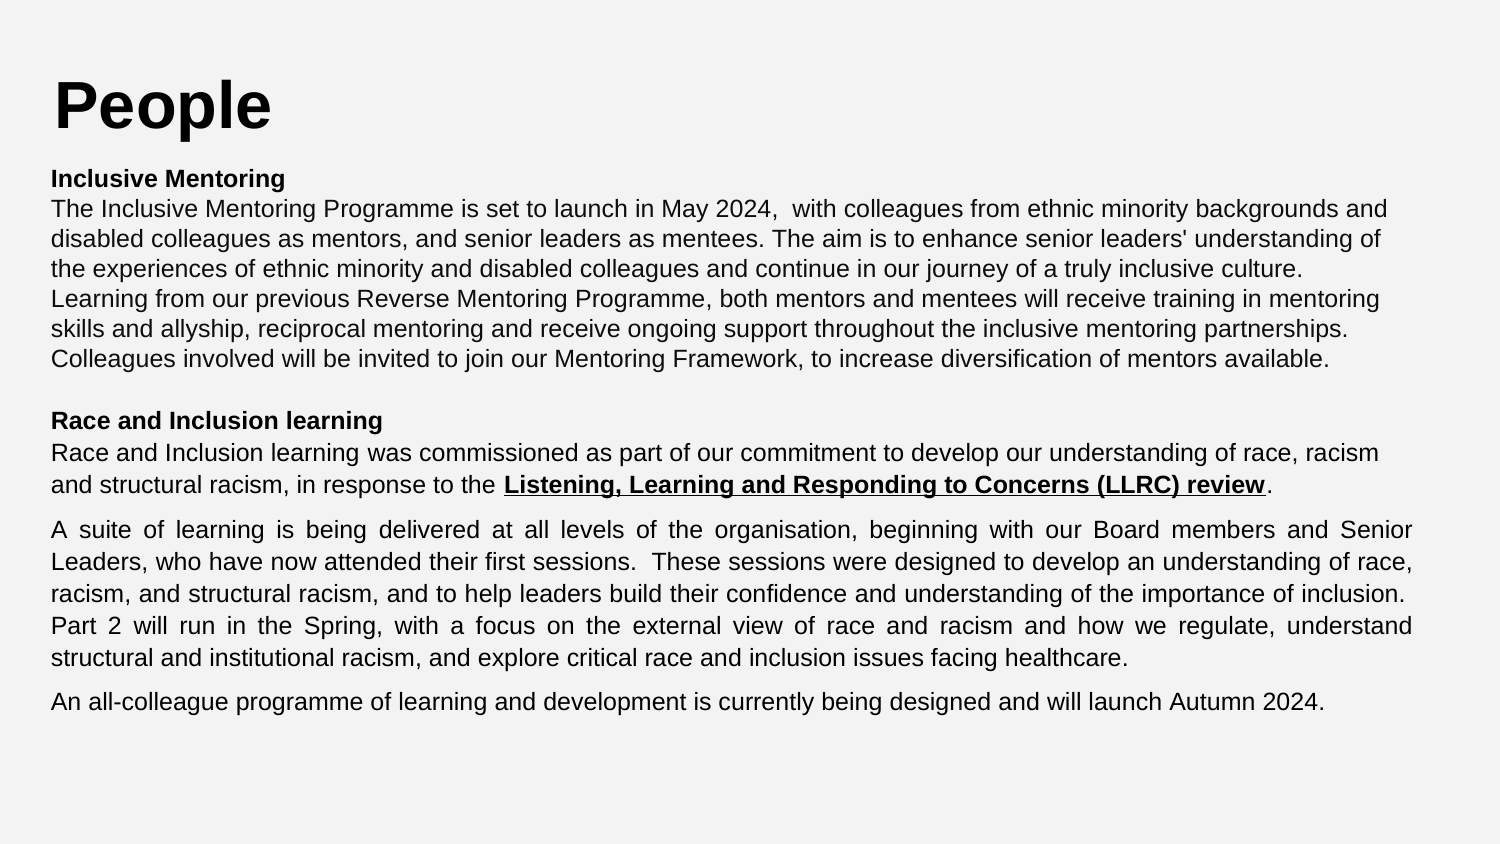

People
Inclusive Mentoring
The Inclusive Mentoring Programme is set to launch in May 2024,  with colleagues from ethnic minority backgrounds and disabled colleagues as mentors, and senior leaders as mentees. The aim is to enhance senior leaders' understanding of the experiences of ethnic minority and disabled colleagues and continue in our journey of a truly inclusive culture.   Learning from our previous Reverse Mentoring Programme, both mentors and mentees will receive training in mentoring skills and allyship, reciprocal mentoring and receive ongoing support throughout the inclusive mentoring partnerships. Colleagues involved will be invited to join our Mentoring Framework, to increase diversification of mentors available.
Race and Inclusion learning
Race and Inclusion learning was commissioned as part of our commitment to develop our understanding of race, racism and structural racism, in response to the Listening, Learning and Responding to Concerns (LLRC) review.
A suite of learning is being delivered at all levels of the organisation, beginning with our Board members and Senior Leaders, who have now attended their first sessions.  These sessions were designed to develop an understanding of race, racism, and structural racism, and to help leaders build their confidence and understanding of the importance of inclusion.  Part 2 will run in the Spring, with a focus on the external view of race and racism and how we regulate, understand structural and institutional racism, and explore critical race and inclusion issues facing healthcare.
An all-colleague programme of learning and development is currently being designed and will launch Autumn 2024.